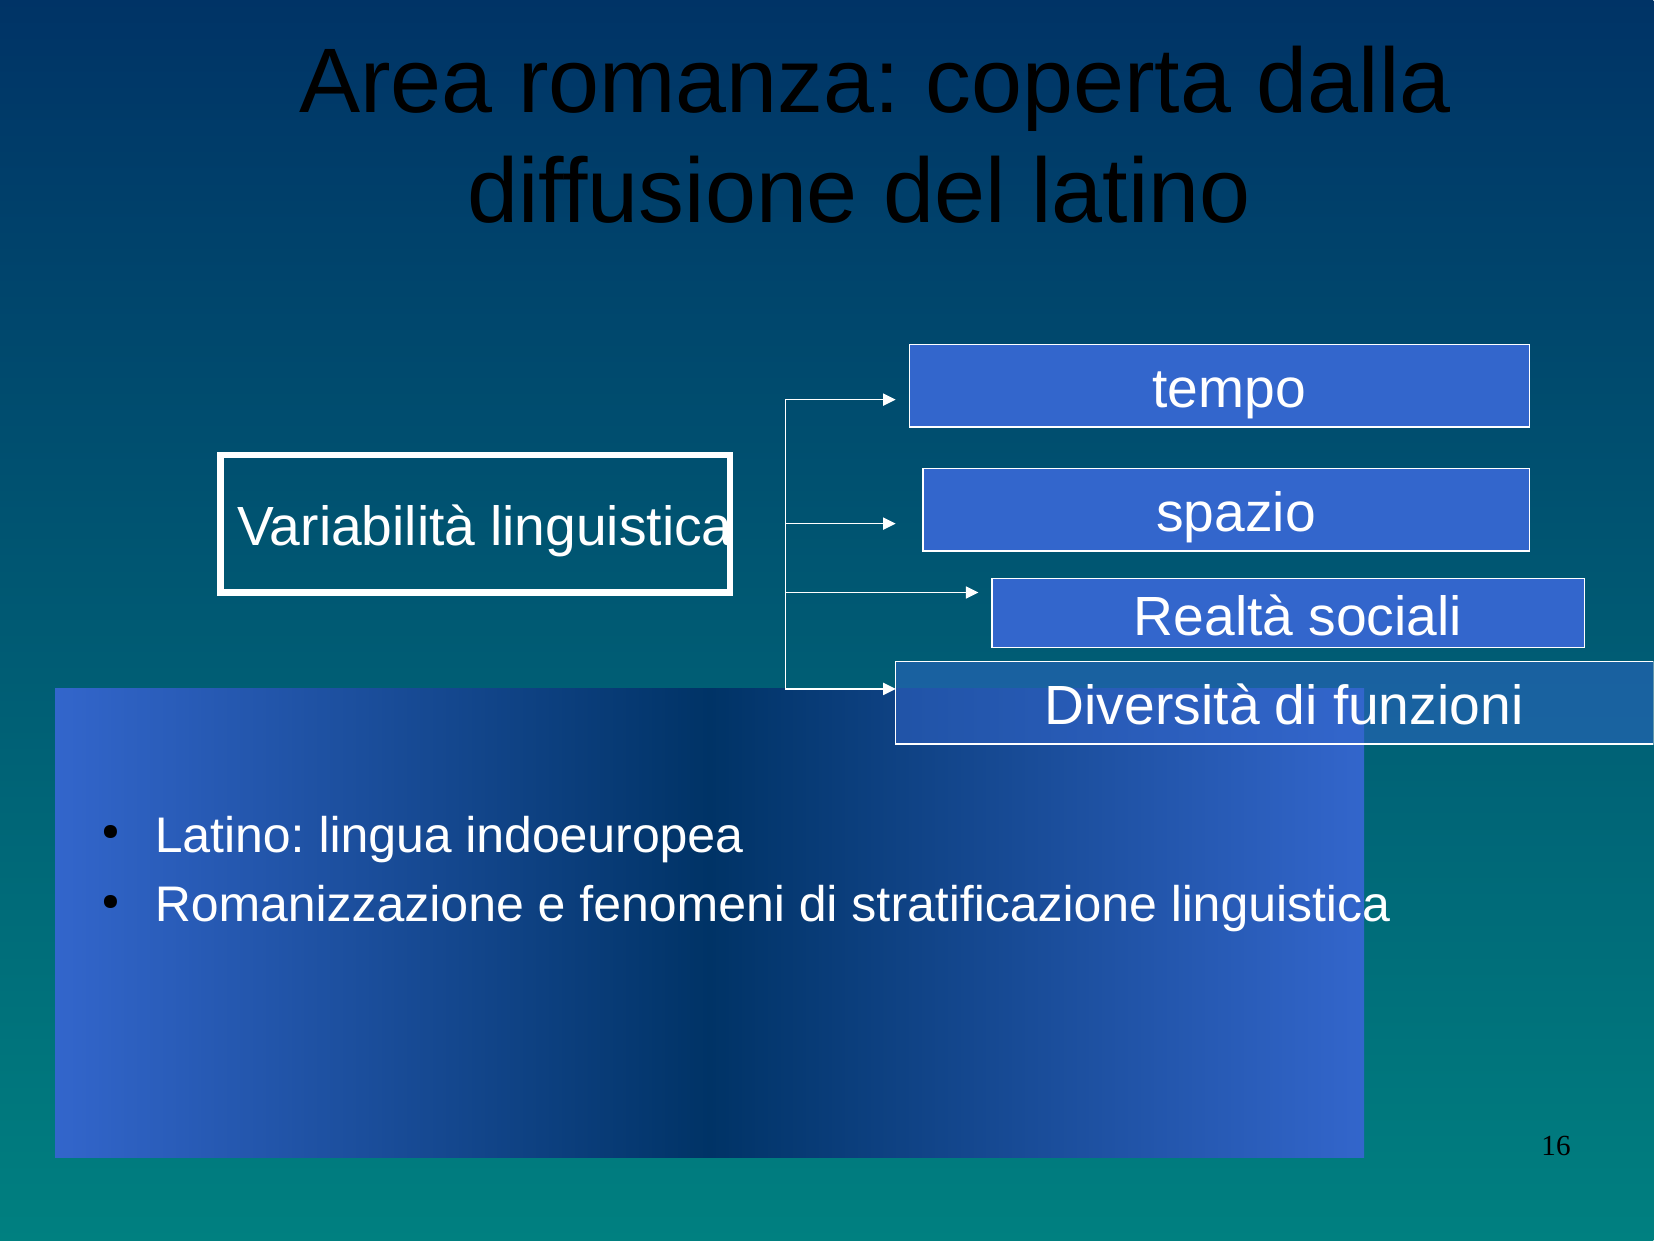

# Area romanza: coperta dalla diffusione del latino
tempo
Variabilità linguistica
spazio
Realtà sociali
Diversità di funzioni
Latino: lingua indoeuropea
Romanizzazione e fenomeni di stratificazione linguistica
16